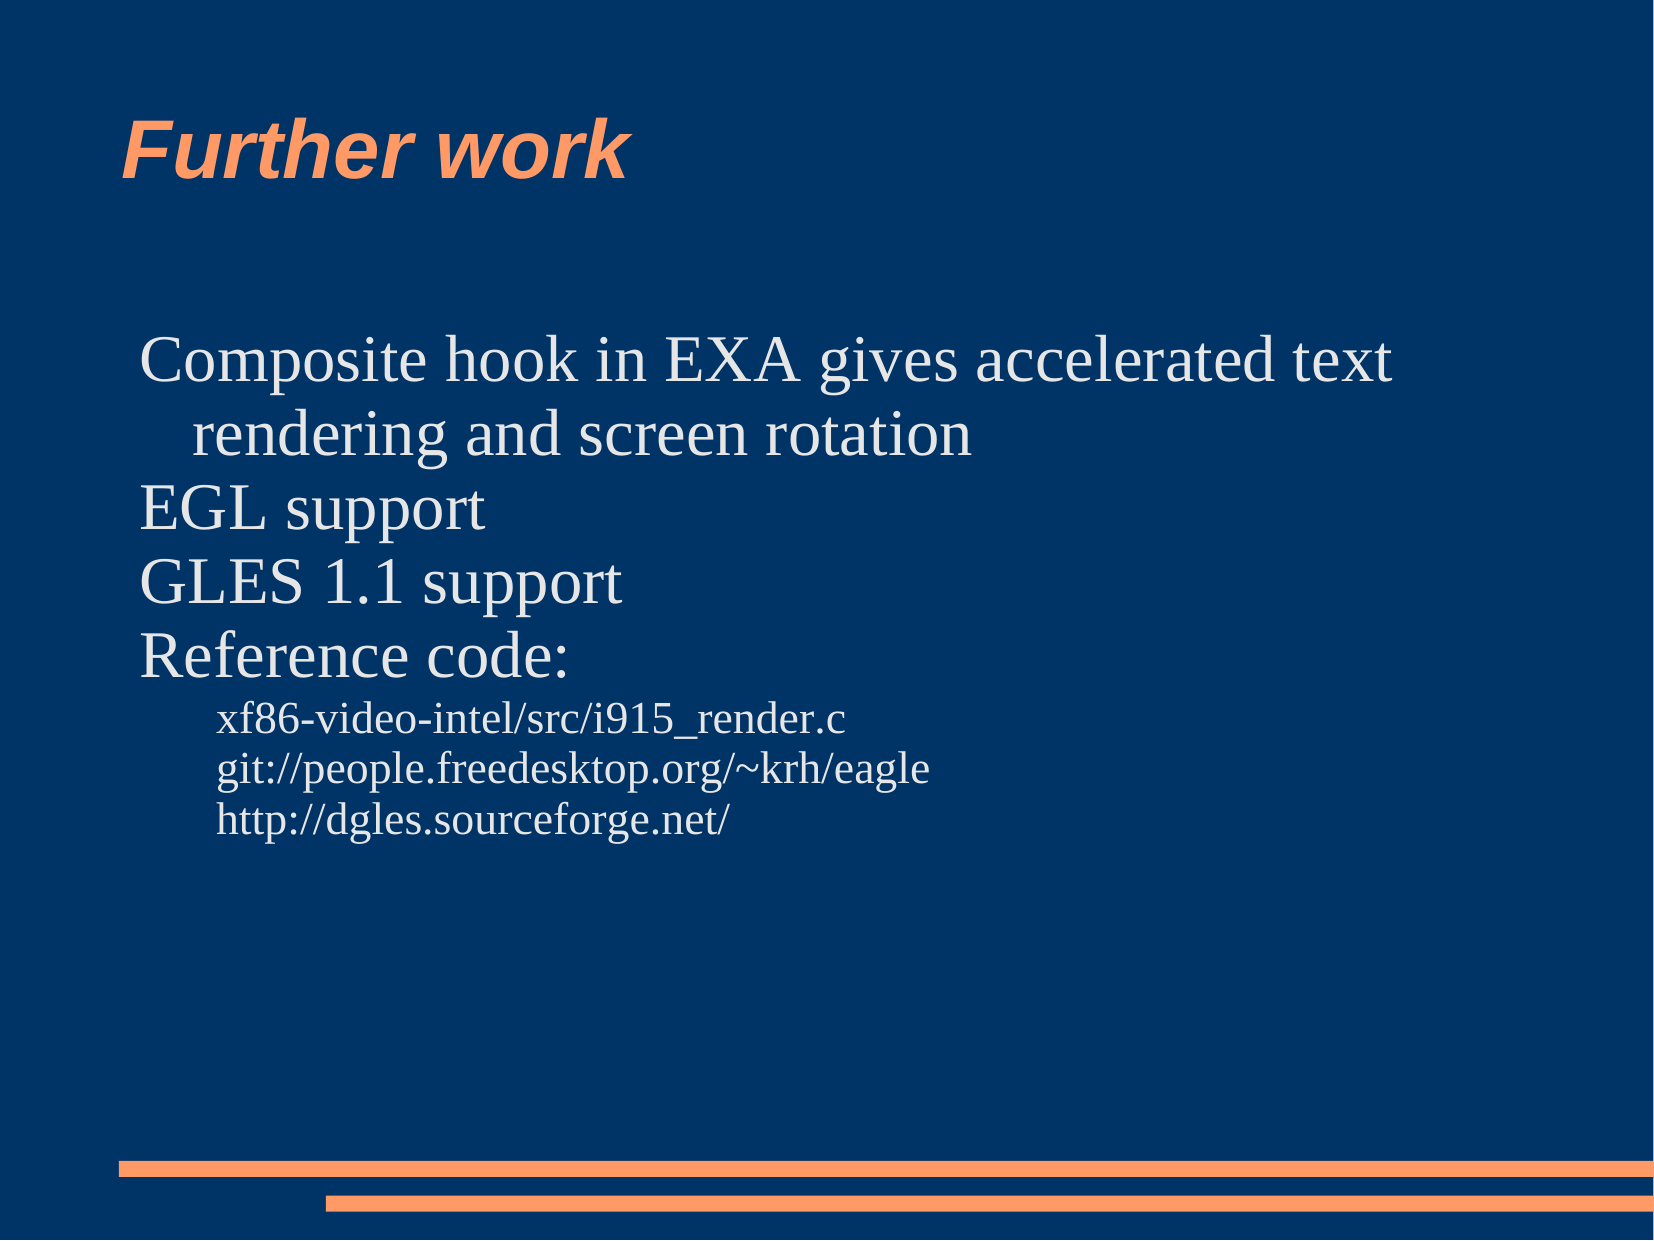

# Further work
Composite hook in EXA gives accelerated text rendering and screen rotation
EGL support
GLES 1.1 support
Reference code:
xf86-video-intel/src/i915_render.c
git://people.freedesktop.org/~krh/eagle
http://dgles.sourceforge.net/